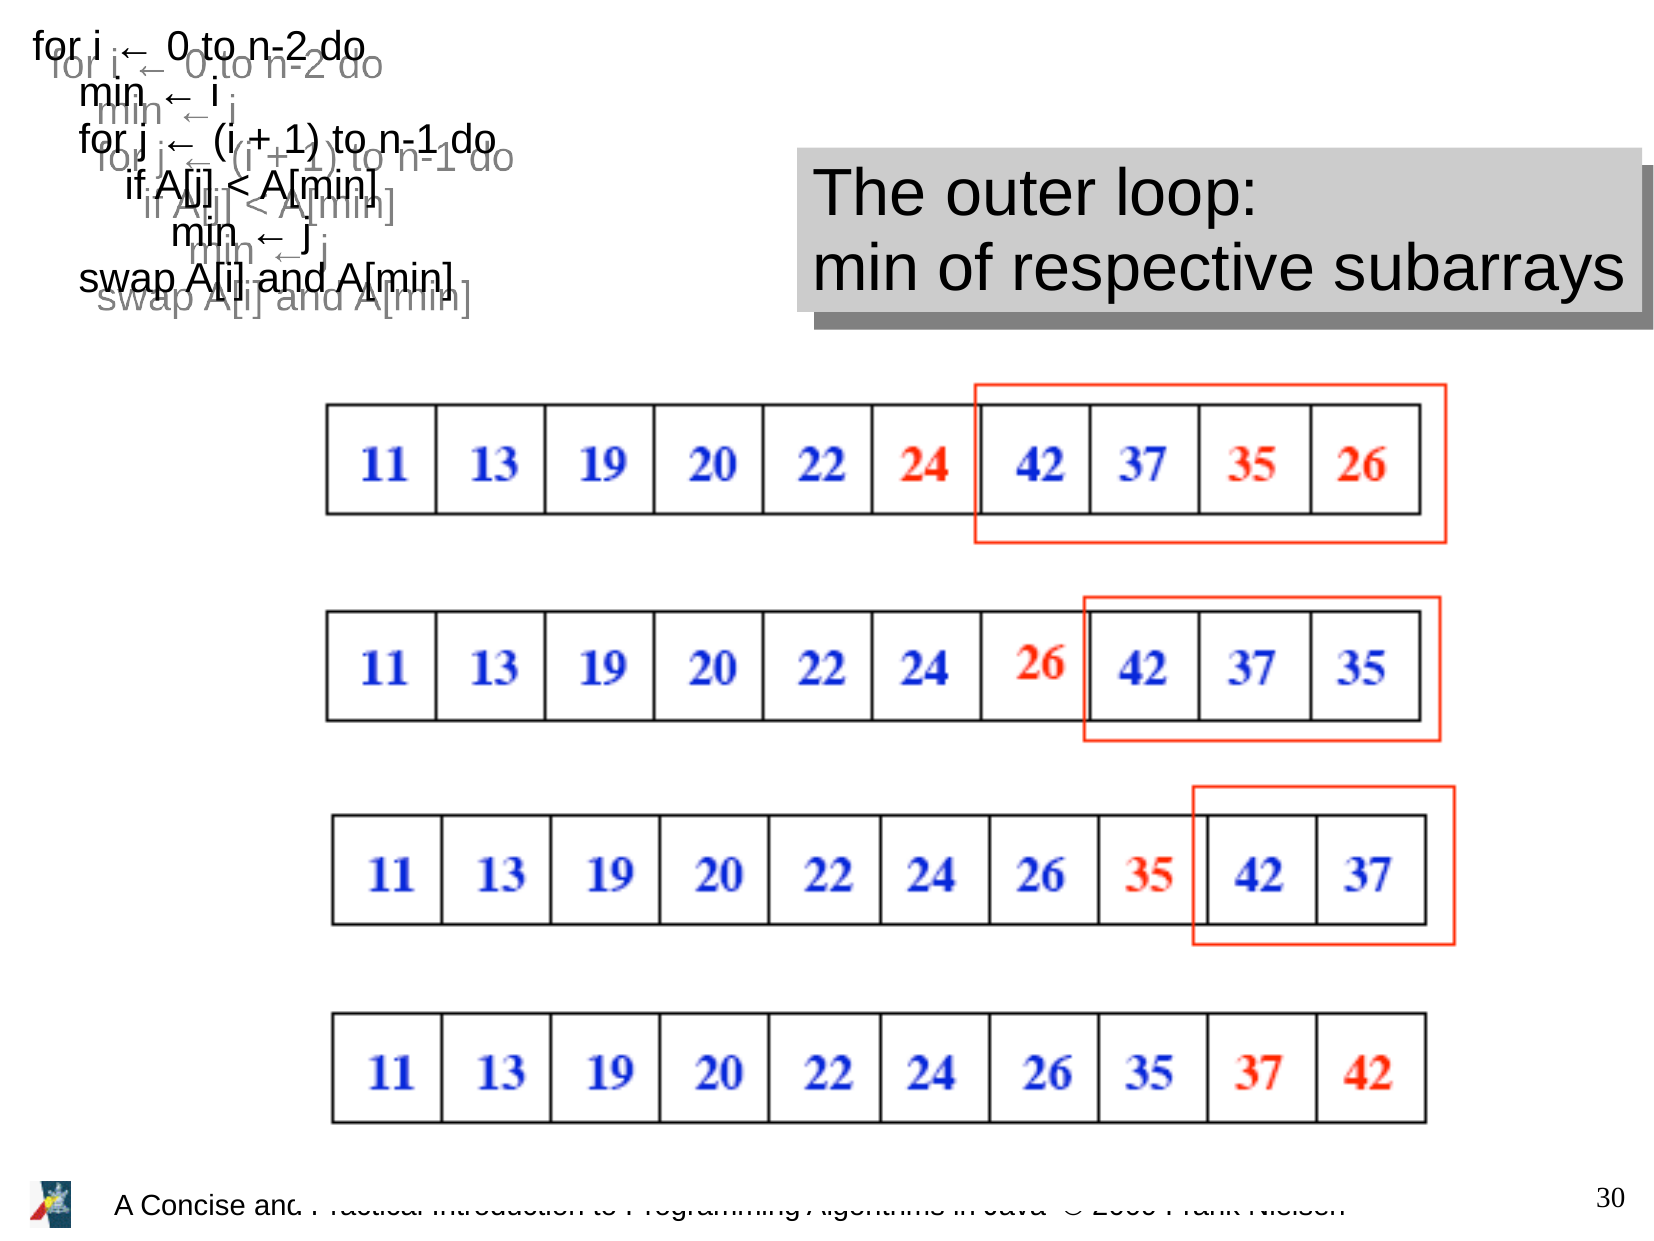

for i ← 0 to n-2 do
 min ← i
 for j ← (i + 1) to n-1 do
 if A[j] < A[min]
 min ← j
 swap A[i] and A[min]
The outer loop:
min of respective subarrays